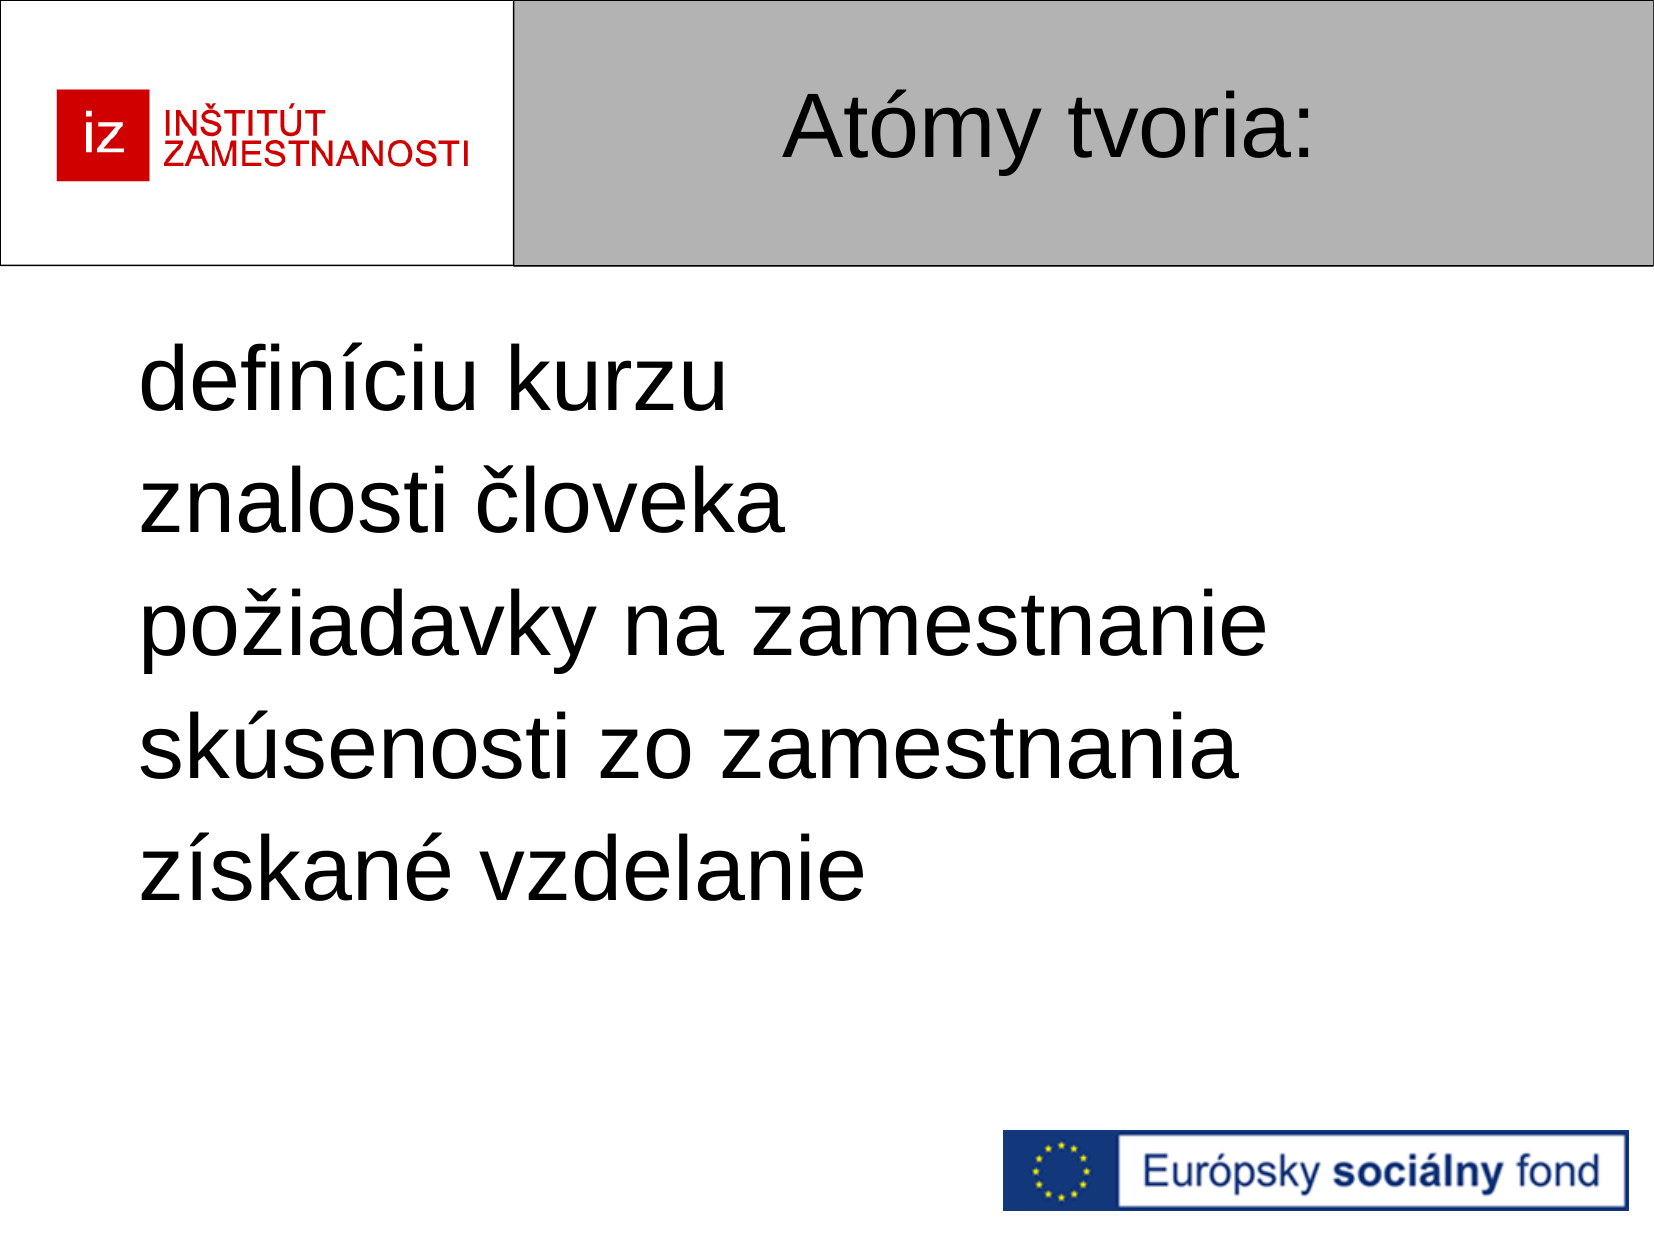

# Atómy tvoria:
definíciu kurzu
znalosti človeka
požiadavky na zamestnanie
skúsenosti zo zamestnania
získané vzdelanie